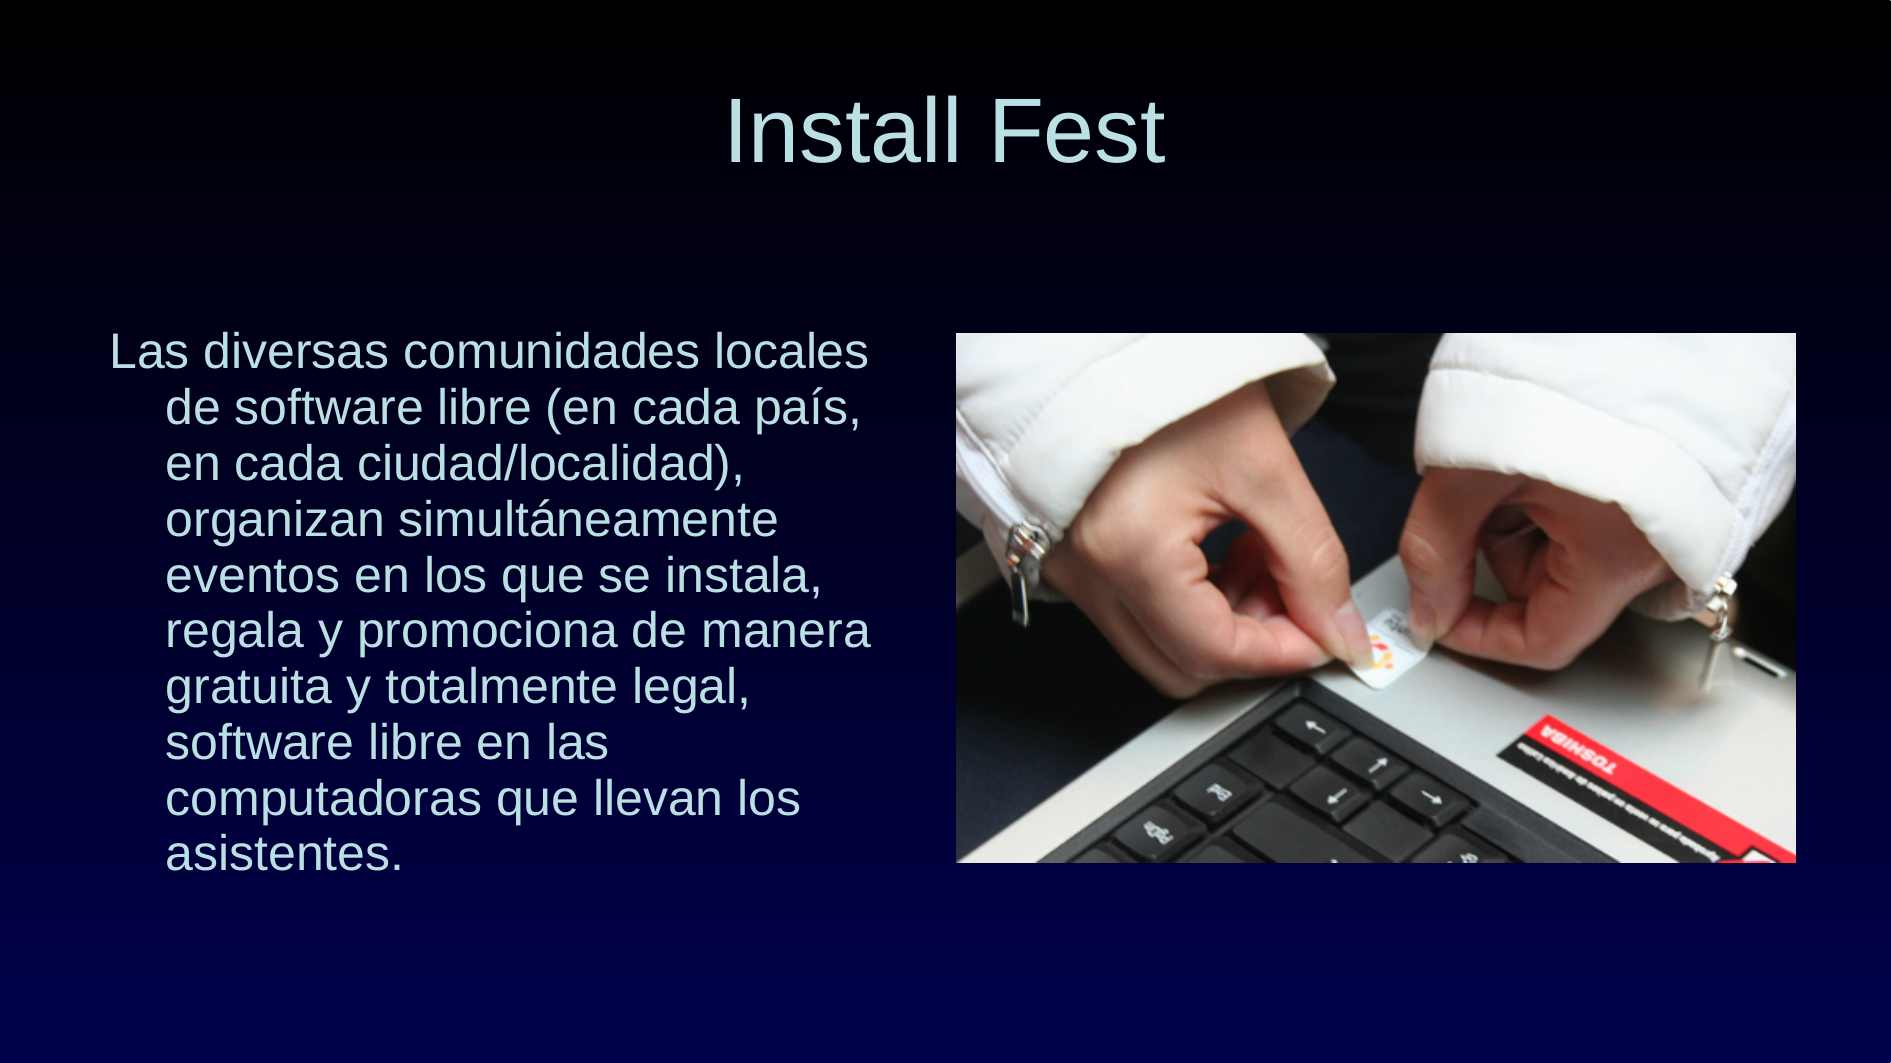

# Install Fest
Las diversas comunidades locales de software libre (en cada país, en cada ciudad/localidad), organizan simultáneamente eventos en los que se instala, regala y promociona de manera gratuita y totalmente legal, software libre en las computadoras que llevan los asistentes.